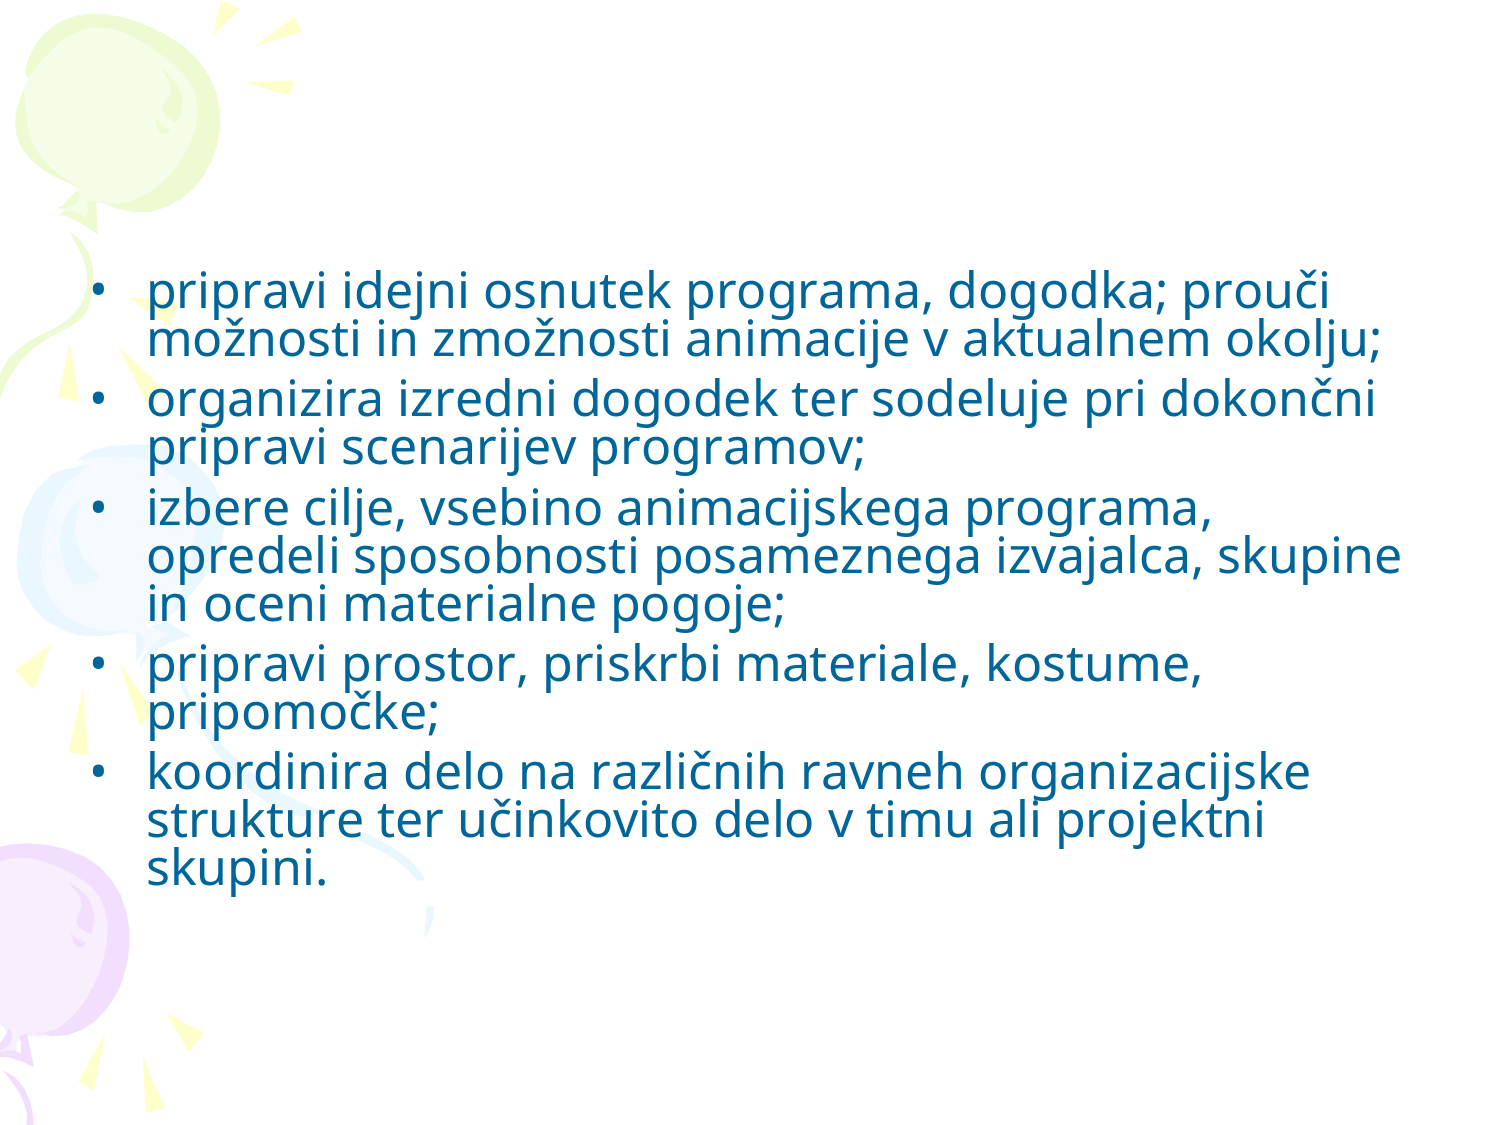

#
pripravi idejni osnutek programa, dogodka; prouči možnosti in zmožnosti animacije v aktualnem okolju;
•	organizira izredni dogodek ter sodeluje pri dokončni pripravi scenarijev programov;
•	izbere cilje, vsebino animacijskega programa, opredeli sposobnosti posameznega izvajalca, skupine in oceni materialne pogoje;
•	pripravi prostor, priskrbi materiale, kostume, pripomočke;
•	koordinira delo na različnih ravneh organizacijske strukture ter učinkovito delo v timu ali projektni skupini.